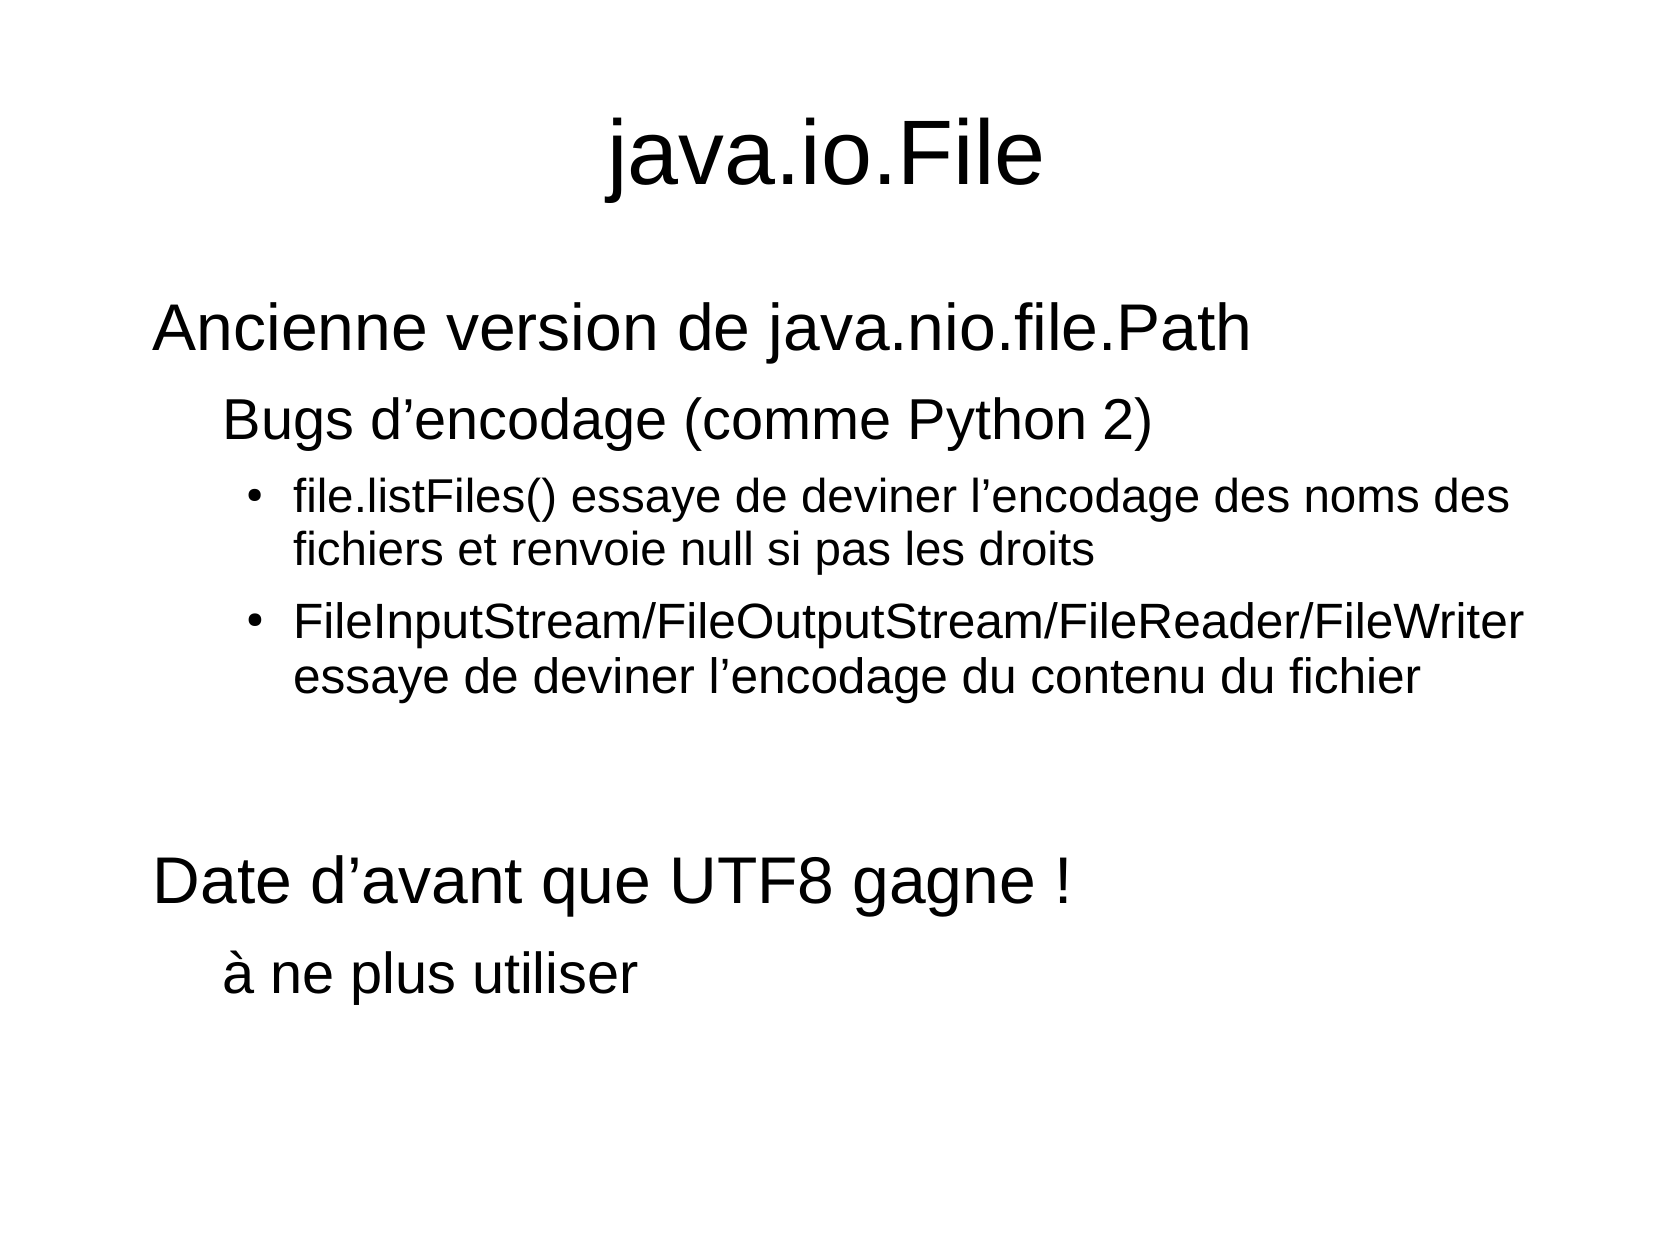

# java.io.File
Ancienne version de java.nio.file.Path
Bugs d’encodage (comme Python 2)
file.listFiles() essaye de deviner l’encodage des noms des fichiers et renvoie null si pas les droits
FileInputStream/FileOutputStream/FileReader/FileWriter essaye de deviner l’encodage du contenu du fichier
Date d’avant que UTF8 gagne !
à ne plus utiliser